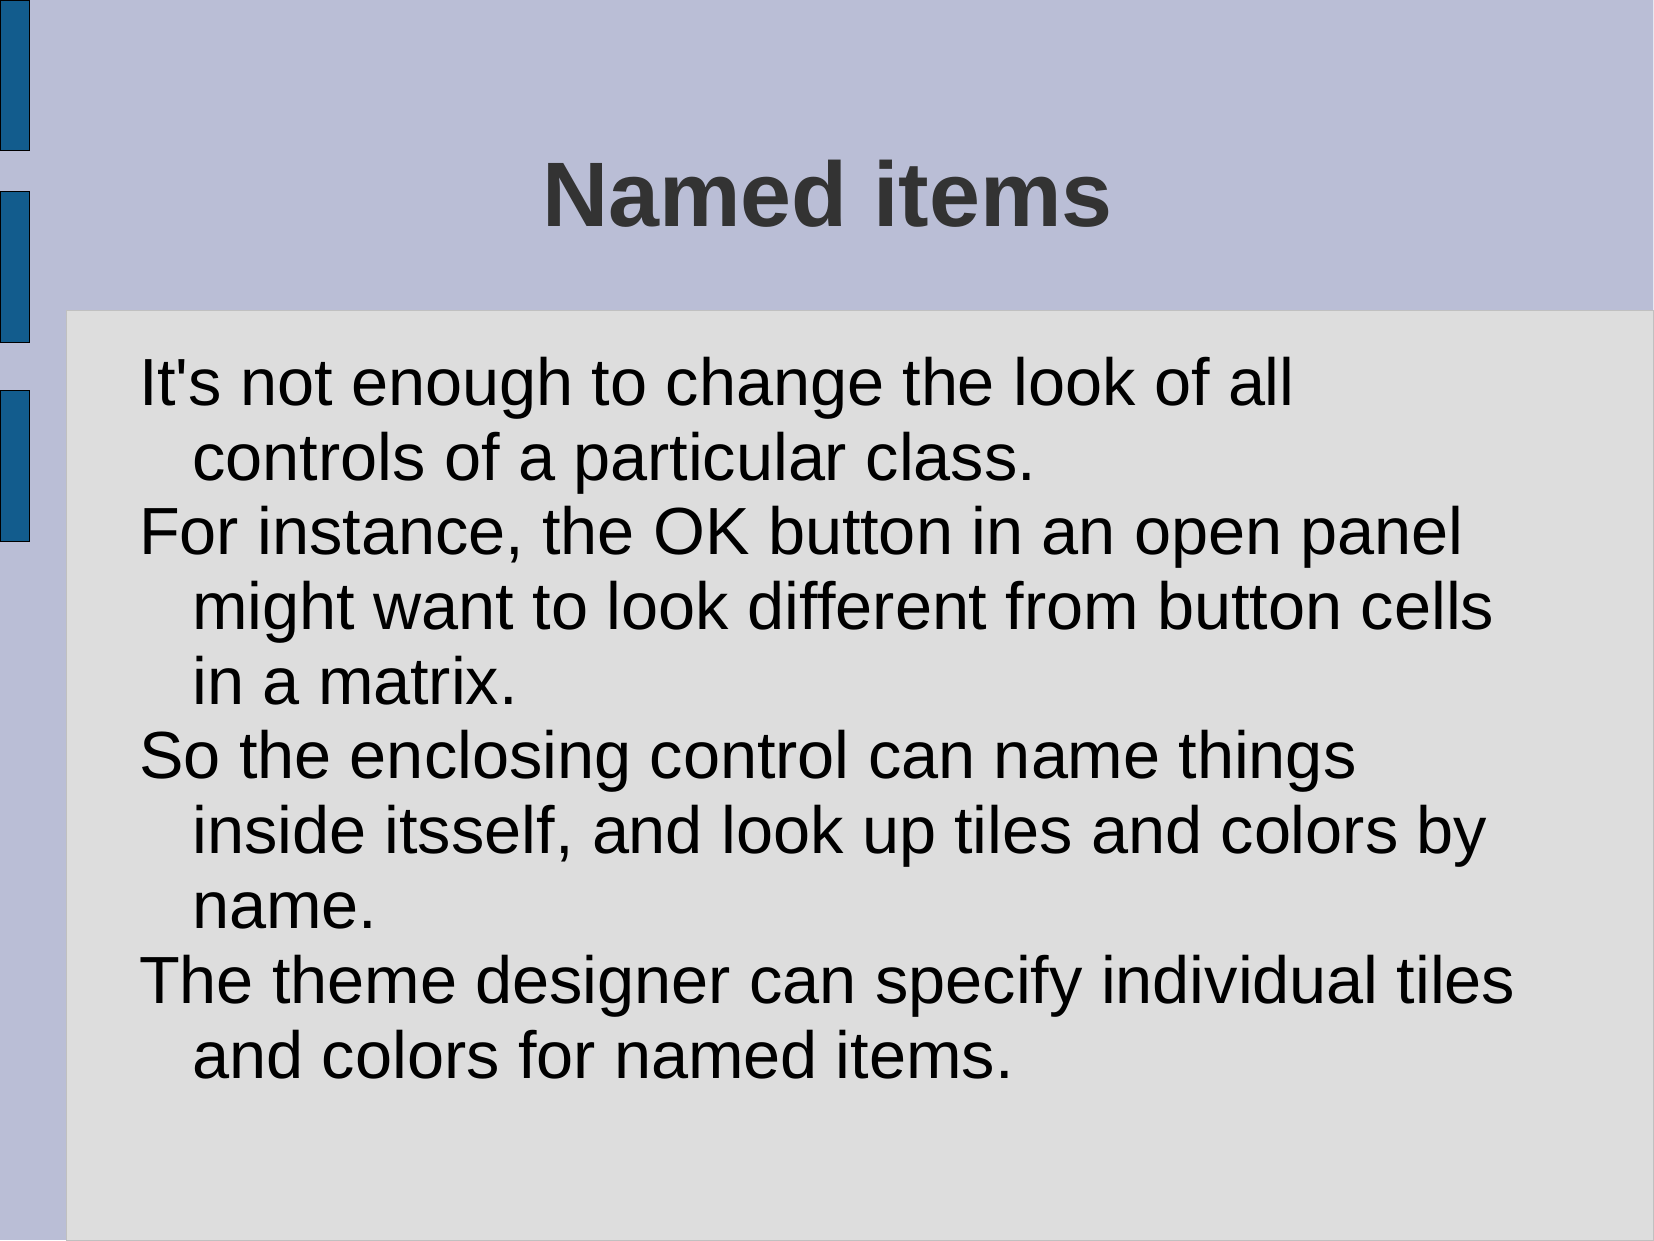

# Named items
It's not enough to change the look of all controls of a particular class.
For instance, the OK button in an open panel might want to look different from button cells in a matrix.
So the enclosing control can name things inside itsself, and look up tiles and colors by name.
The theme designer can specify individual tiles and colors for named items.